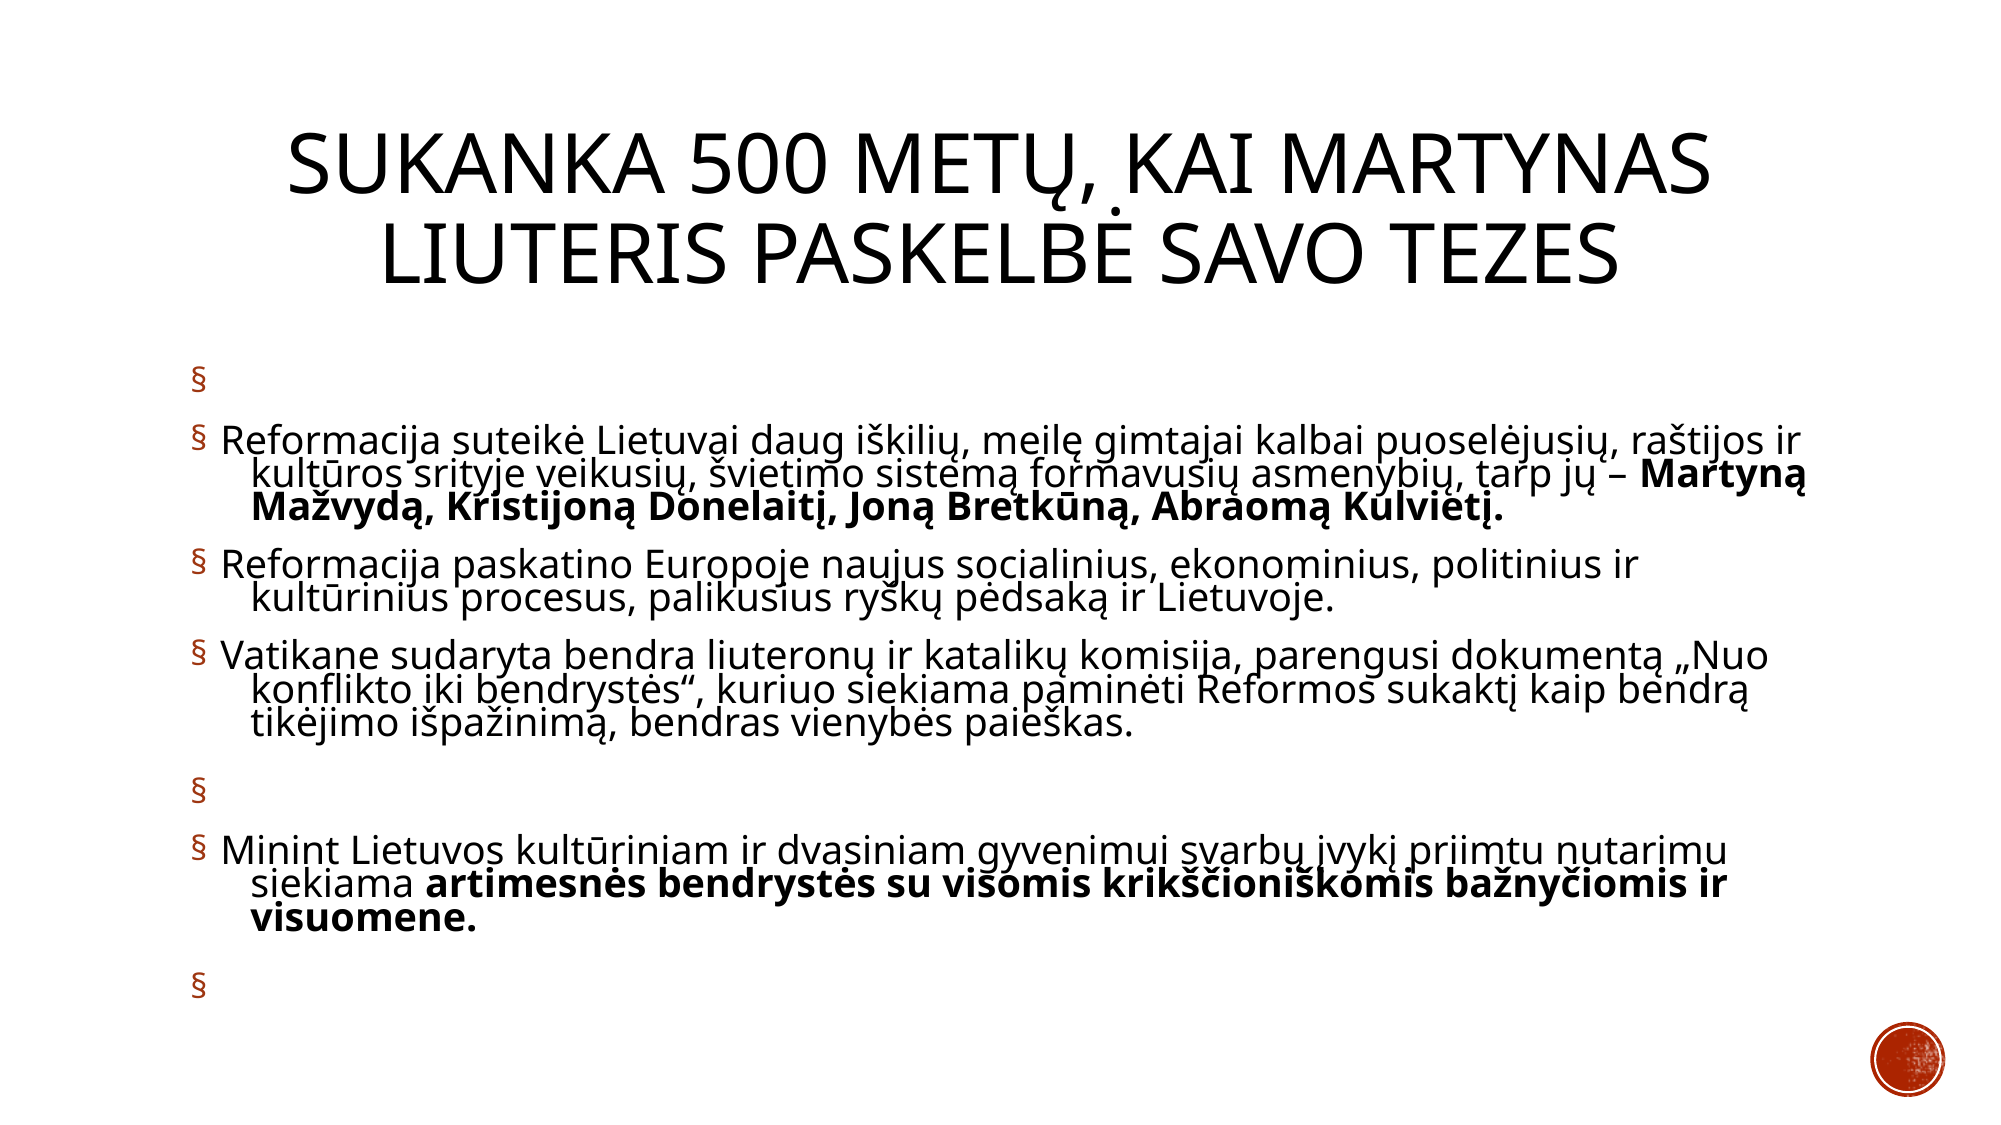

# SUKANKA 500 metŲ, Kai Martynas Liuteris paskelbė savo tezeS
Reformacija suteikė Lietuvai daug iškilių, meilę gimtajai kalbai puoselėjusių, raštijos ir kultūros srityje veikusių, švietimo sistemą formavusių asmenybių, tarp jų – Martyną Mažvydą, Kristijoną Donelaitį, Joną Bretkūną, Abraomą Kulvietį.
Reformacija paskatino Europoje naujus socialinius, ekonominius, politinius ir kultūrinius procesus, palikusius ryškų pėdsaką ir Lietuvoje.
Vatikane sudaryta bendra liuteronų ir katalikų komisija, parengusi dokumentą „Nuo konflikto iki bendrystės“, kuriuo siekiama paminėti Reformos sukaktį kaip bendrą tikėjimo išpažinimą, bendras vienybės paieškas.
Minint Lietuvos kultūriniam ir dvasiniam gyvenimui svarbų įvykį priimtu nutarimu siekiama artimesnės bendrystės su visomis krikščioniškomis bažnyčiomis ir visuomene.